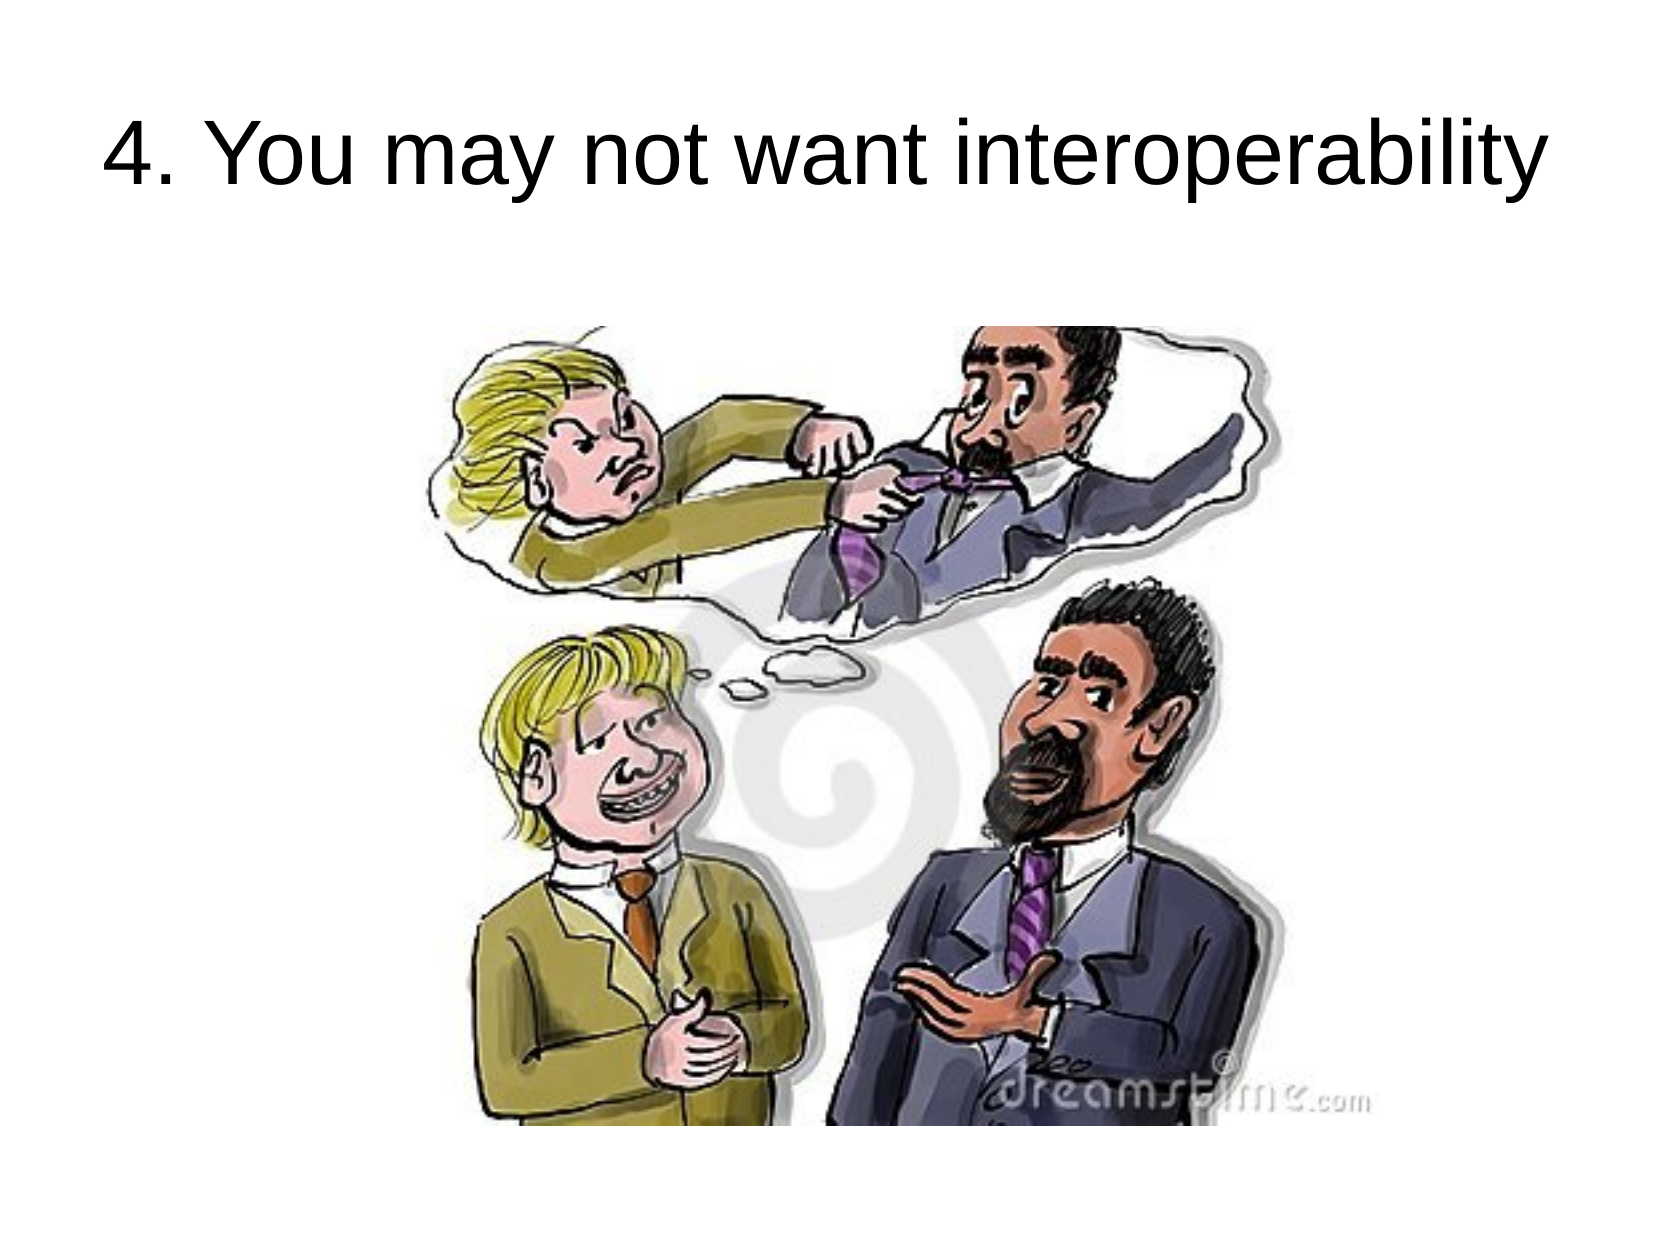

# 4. You may not want interoperability